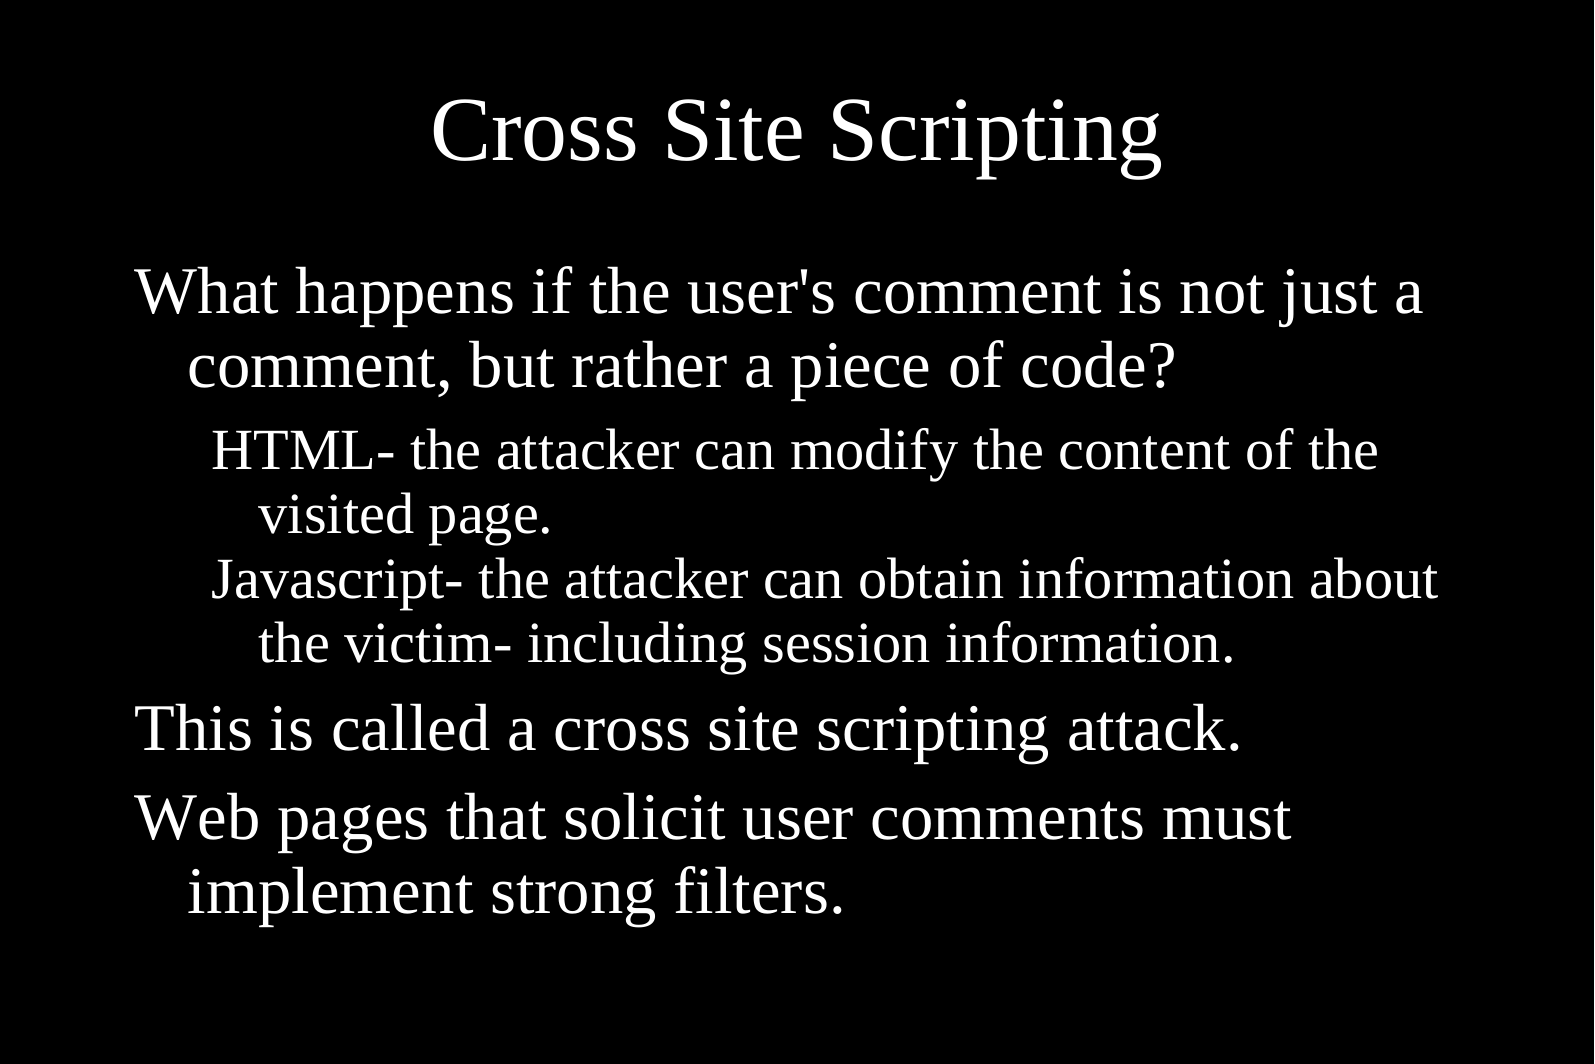

# Cross Site Scripting
What happens if the user's comment is not just a comment, but rather a piece of code?
HTML- the attacker can modify the content of the visited page.
Javascript- the attacker can obtain information about the victim- including session information.
This is called a cross site scripting attack.
Web pages that solicit user comments must implement strong filters.